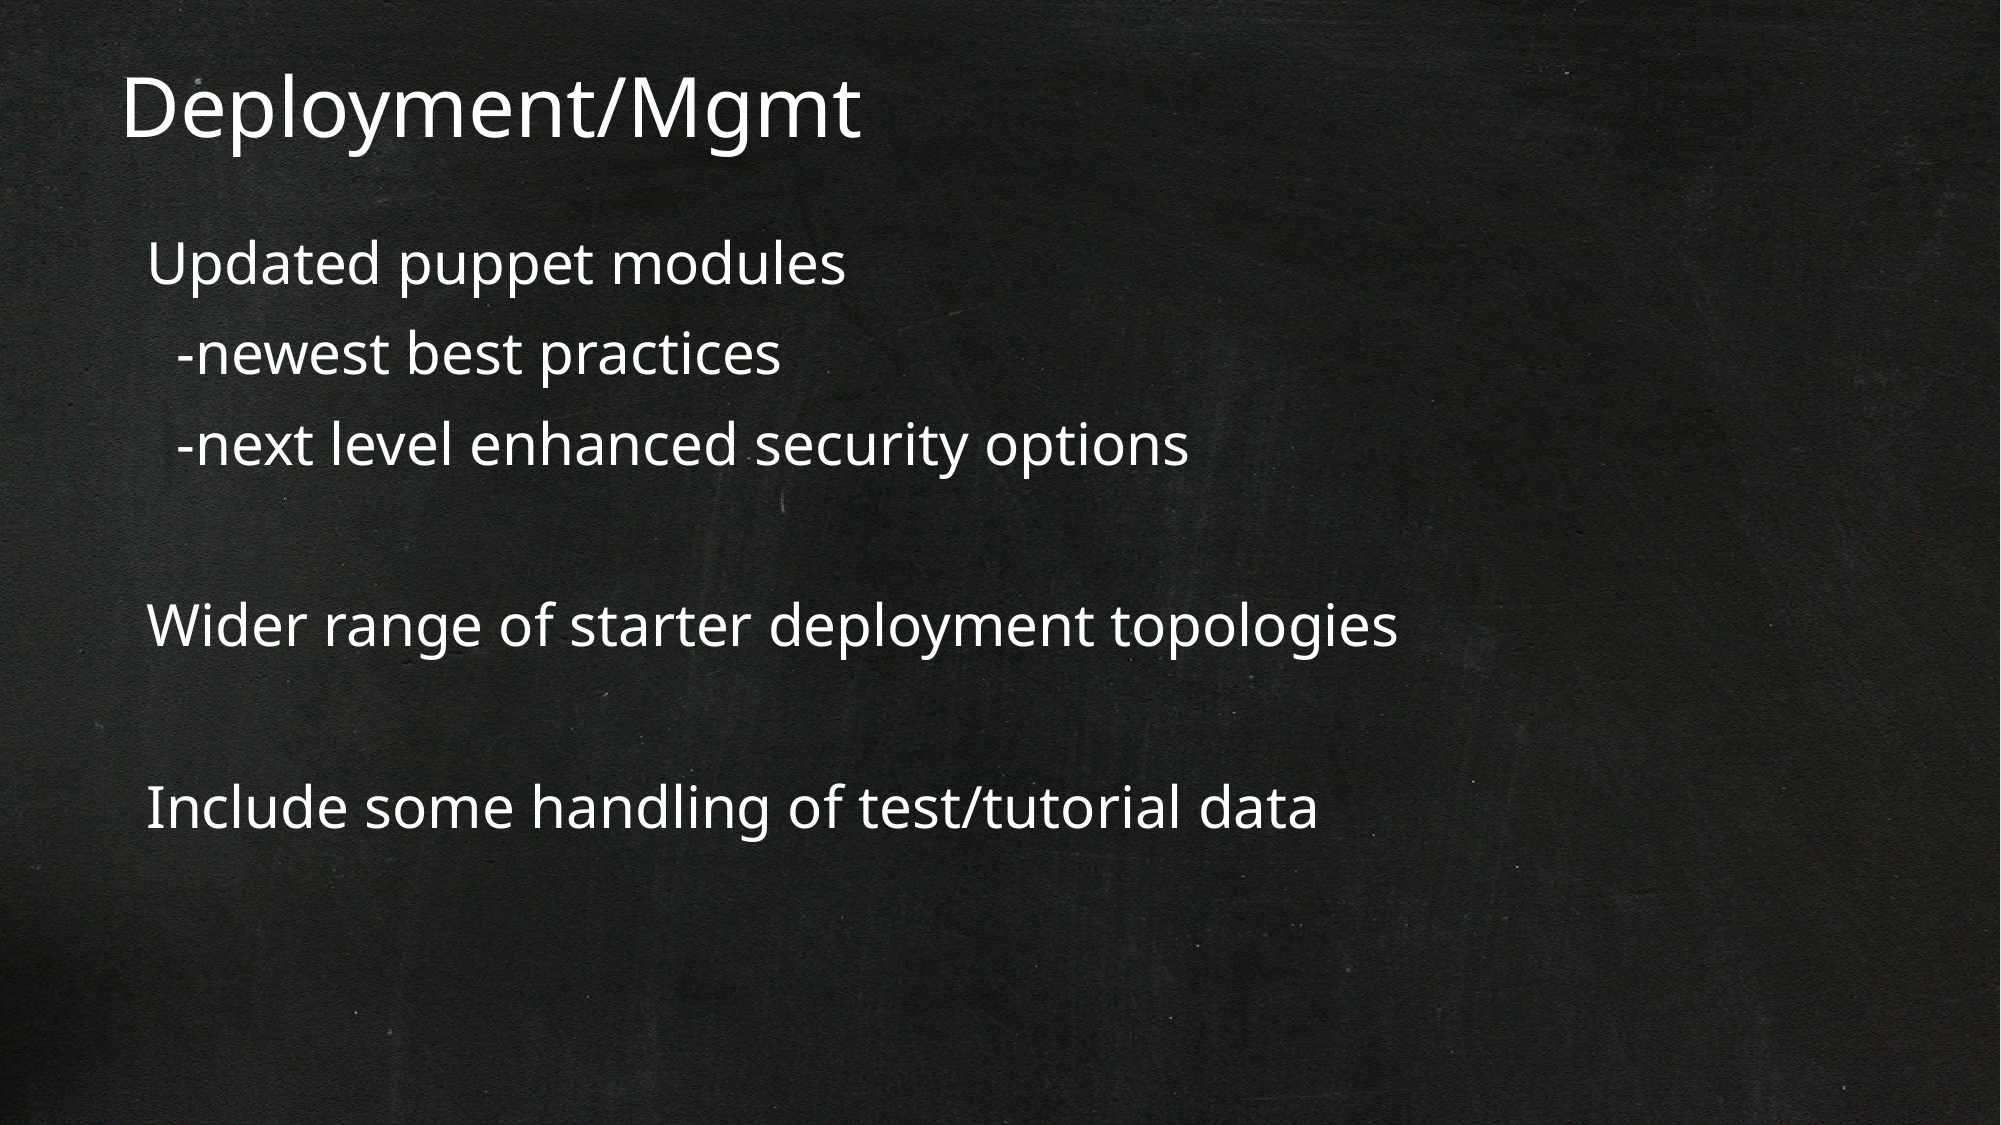

# Deployment/Mgmt
Updated puppet modules
 -newest best practices
 -next level enhanced security options
Wider range of starter deployment topologies
Include some handling of test/tutorial data